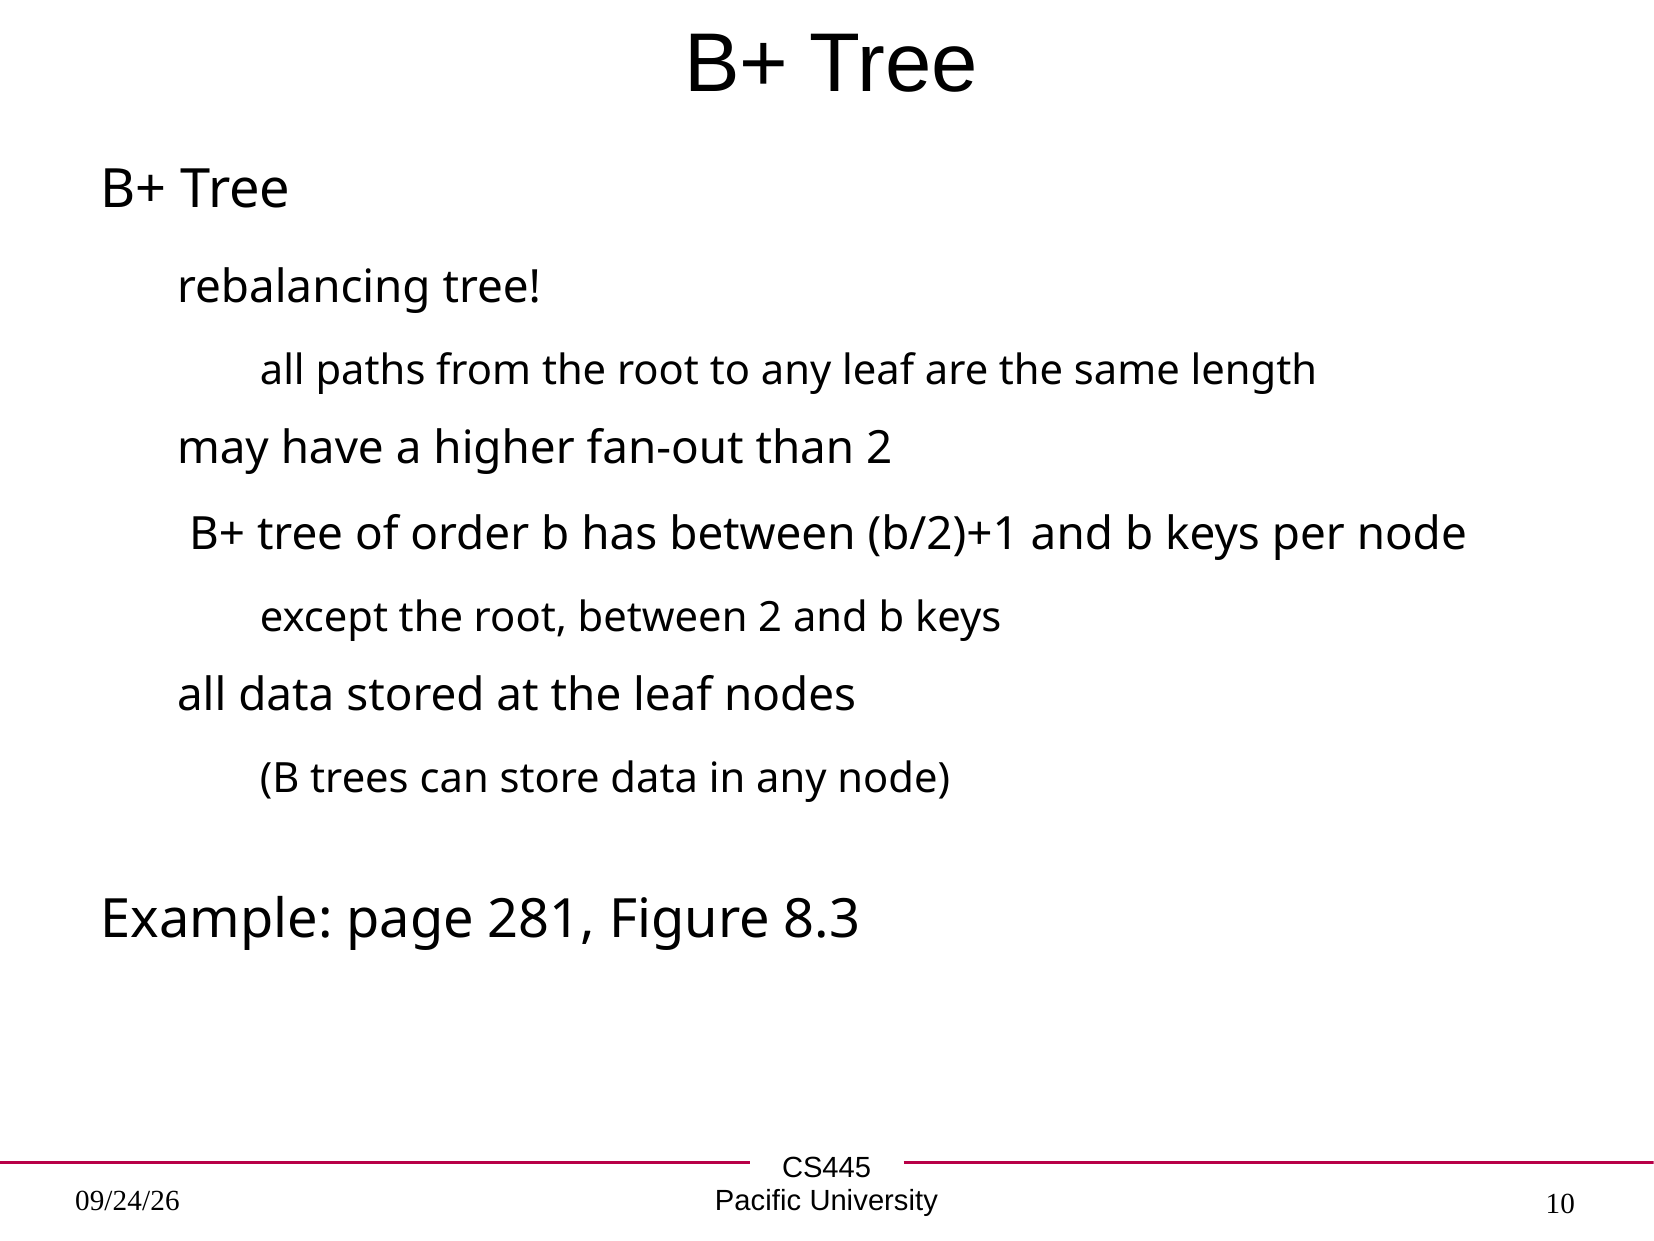

# B+ Tree
B+ Tree
rebalancing tree!
all paths from the root to any leaf are the same length
may have a higher fan-out than 2
 B+ tree of order b has between (b/2)+1 and b keys per node
except the root, between 2 and b keys
all data stored at the leaf nodes
(B trees can store data in any node)
Example: page 281, Figure 8.3